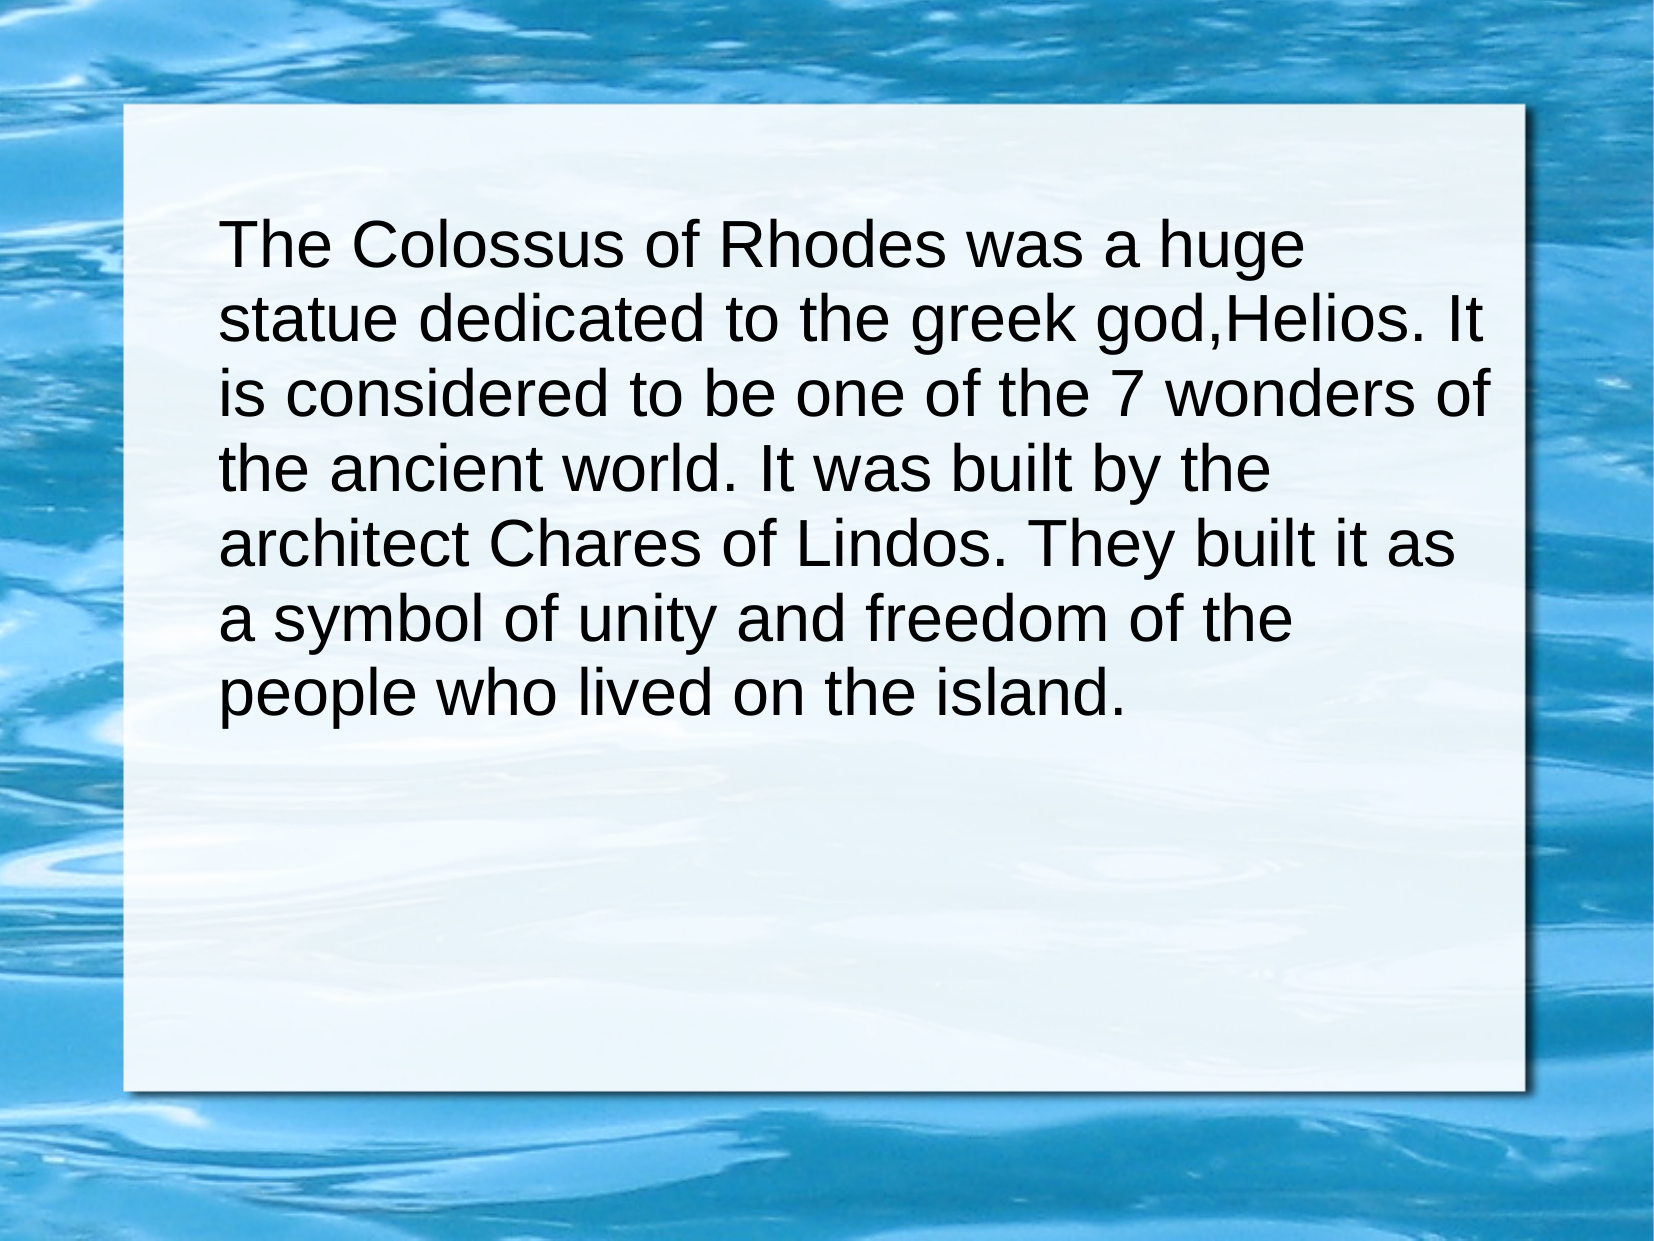

# The Colossus of Rhodes was a huge statue dedicated to the greek god,Helios. It is considered to be one of the 7 wonders of the ancient world. It was built by the architect Chares of Lindos. They built it as a symbol of unity and freedom of the people who lived on the island.